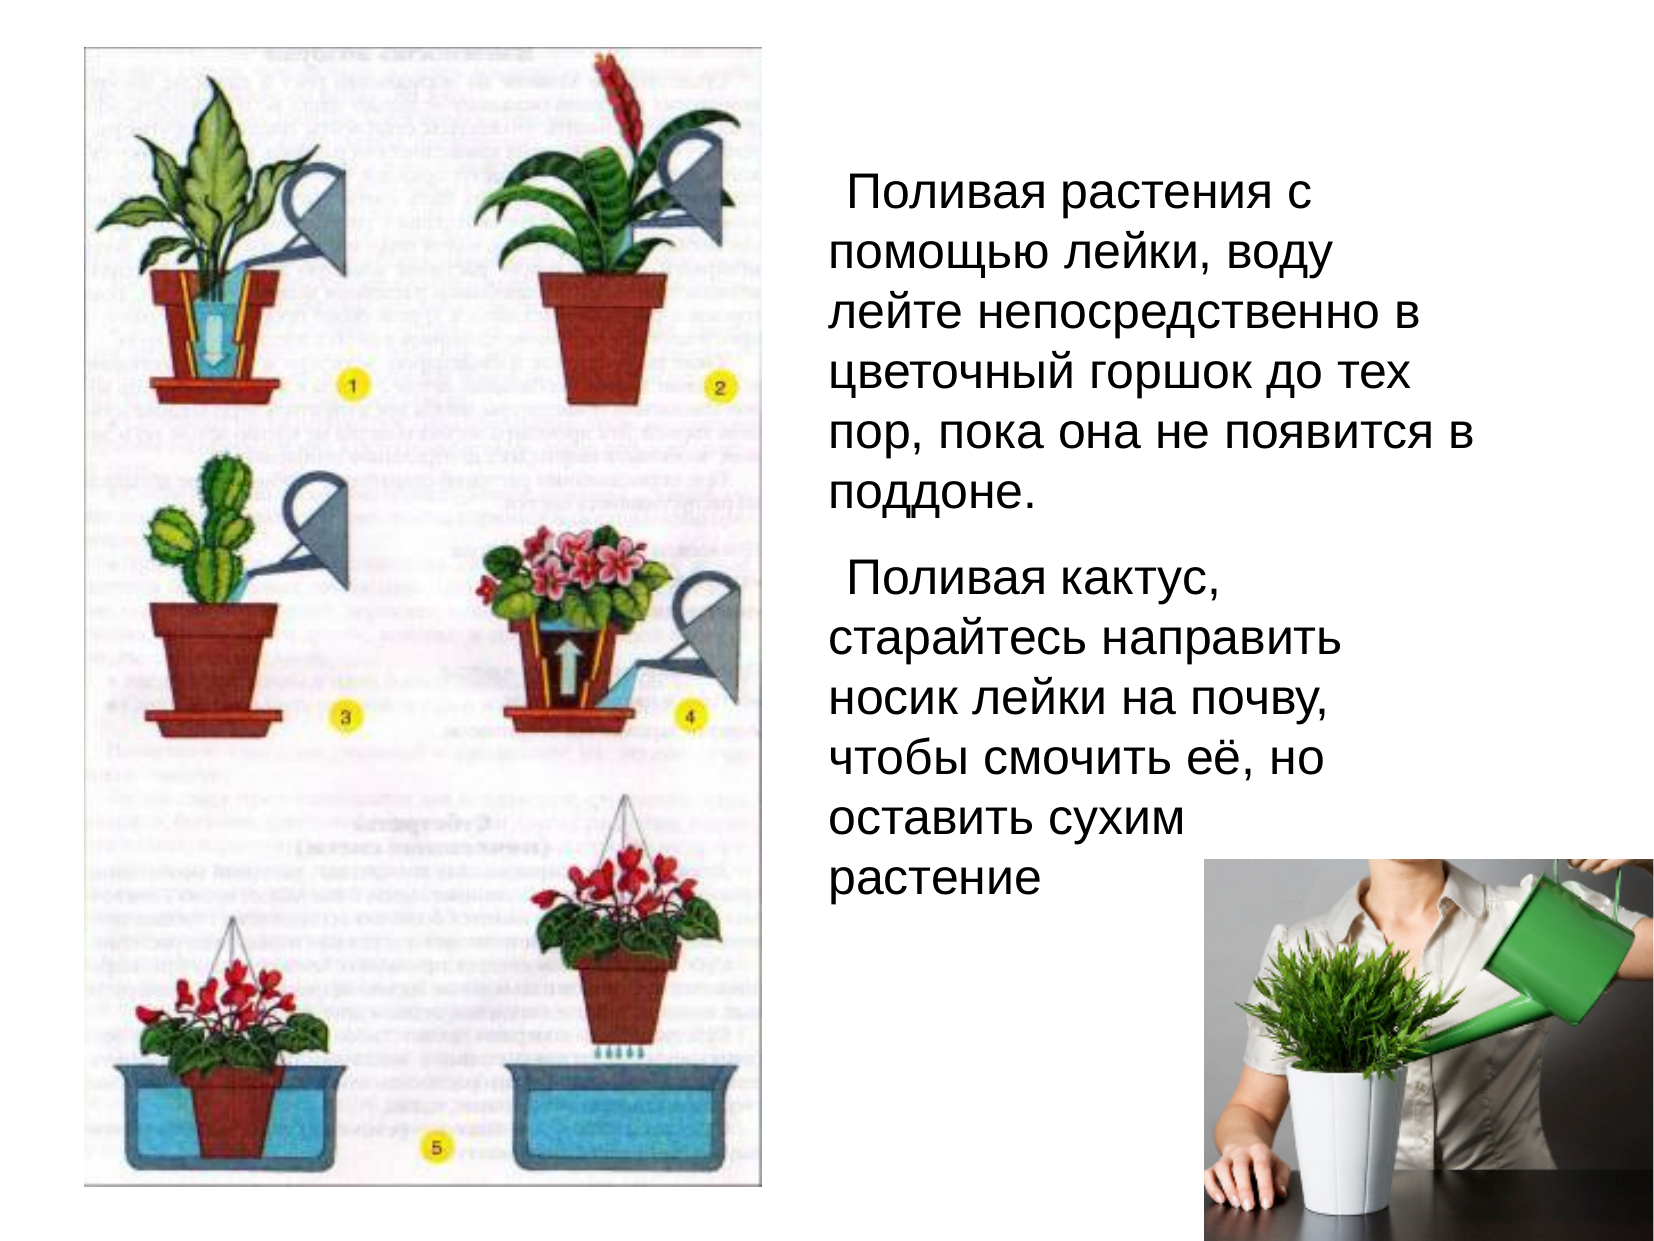

Поливая растения с помощью лейки, воду лейте непосредственно в цветочный горшок до тех пор, пока она не появится в поддоне.
Поливая кактус, старайтесь направить носик лейки на почву, чтобы смочить её, но оставить сухим растение